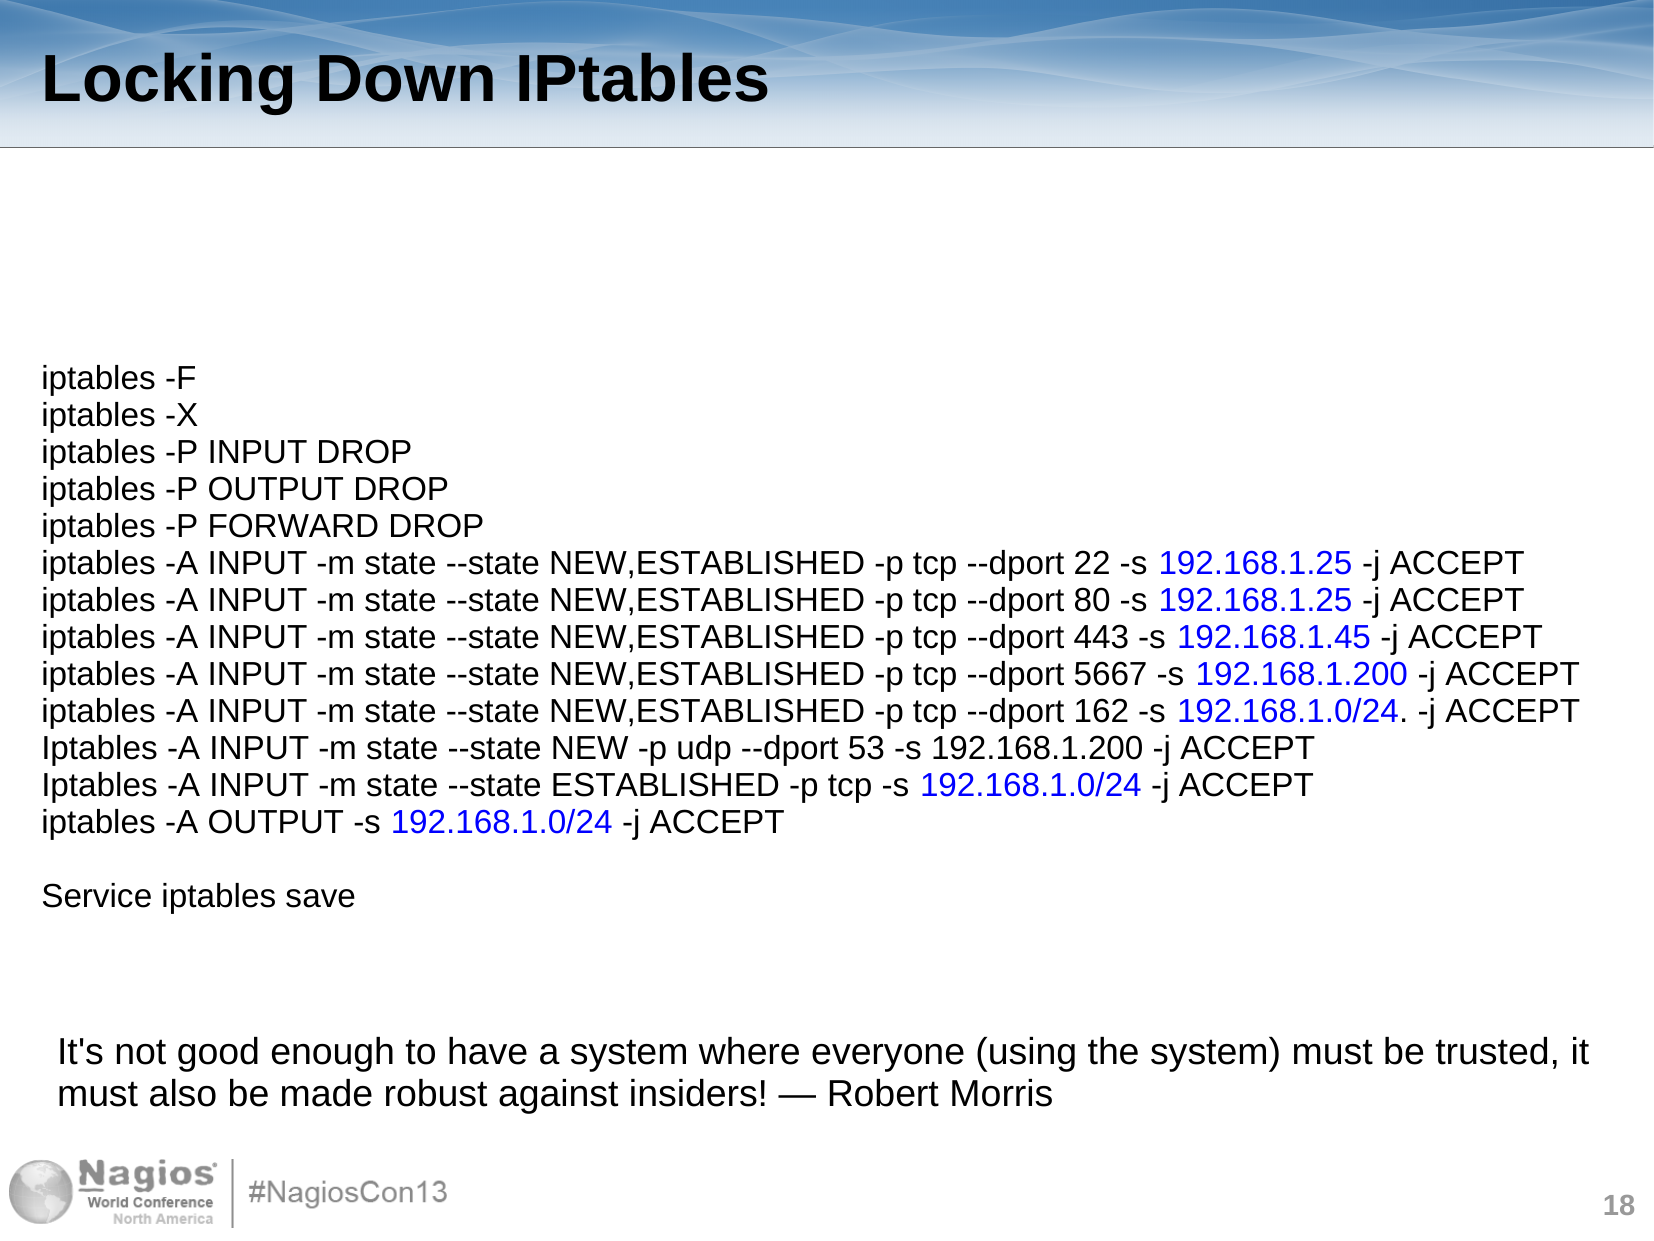

# Locking Down IPtables
iptables -F
iptables -X
iptables -P INPUT DROP
iptables -P OUTPUT DROP
iptables -P FORWARD DROP
iptables -A INPUT -m state --state NEW,ESTABLISHED -p tcp --dport 22 -s 192.168.1.25 -j ACCEPT
iptables -A INPUT -m state --state NEW,ESTABLISHED -p tcp --dport 80 -s 192.168.1.25 -j ACCEPT
iptables -A INPUT -m state --state NEW,ESTABLISHED -p tcp --dport 443 -s 192.168.1.45 -j ACCEPT
iptables -A INPUT -m state --state NEW,ESTABLISHED -p tcp --dport 5667 -s 192.168.1.200 -j ACCEPT
iptables -A INPUT -m state --state NEW,ESTABLISHED -p tcp --dport 162 -s 192.168.1.0/24. -j ACCEPT
Iptables -A INPUT -m state --state NEW -p udp --dport 53 -s 192.168.1.200 -j ACCEPT
Iptables -A INPUT -m state --state ESTABLISHED -p tcp -s 192.168.1.0/24 -j ACCEPT
iptables -A OUTPUT -s 192.168.1.0/24 -j ACCEPT
Service iptables save
It's not good enough to have a system where everyone (using the system) must be trusted, it must also be made robust against insiders! — Robert Morris
18